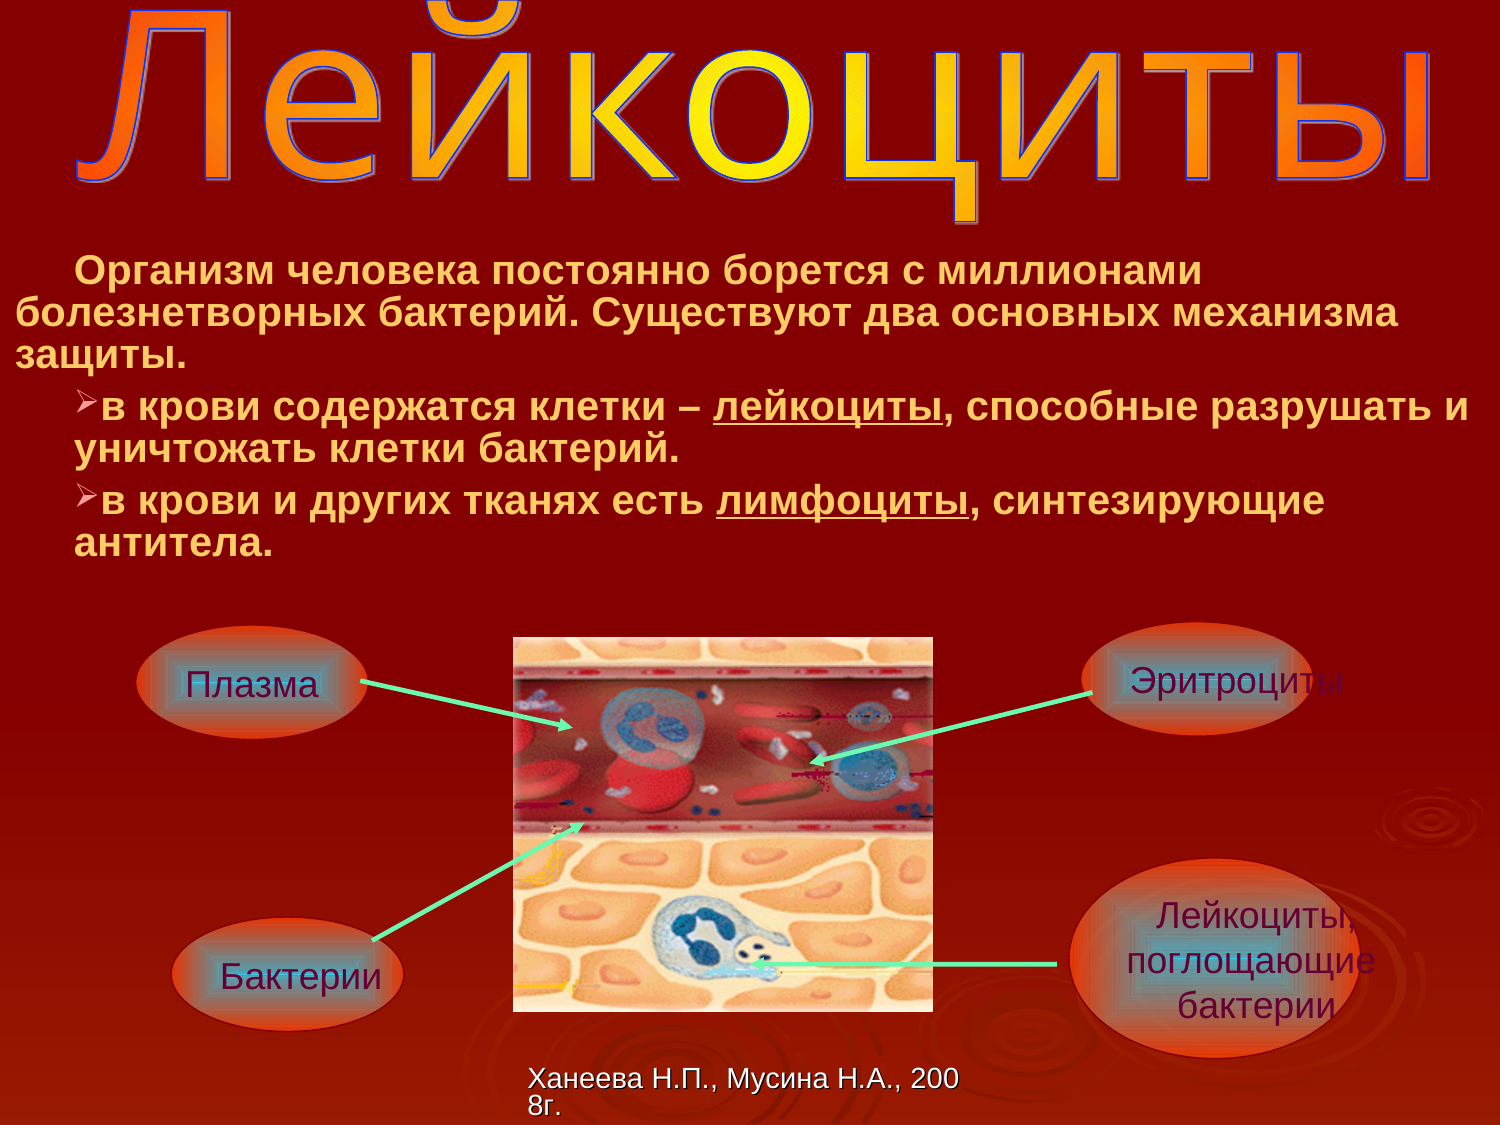

Лейкоциты
# Организм человека постоянно борется с миллионами болезнетворных бактерий. Существуют два основных механизма защиты.
в крови содержатся клетки – лейкоциты, способные разрушать и уничтожать клетки бактерий.
в крови и других тканях есть лимфоциты, синтезирующие антитела.
Эритроциты
Плазма
Лейкоциты,
поглощающие
бактерии
Бактерии
Ханеева Н.П., Мусина Н.А., 2008г.